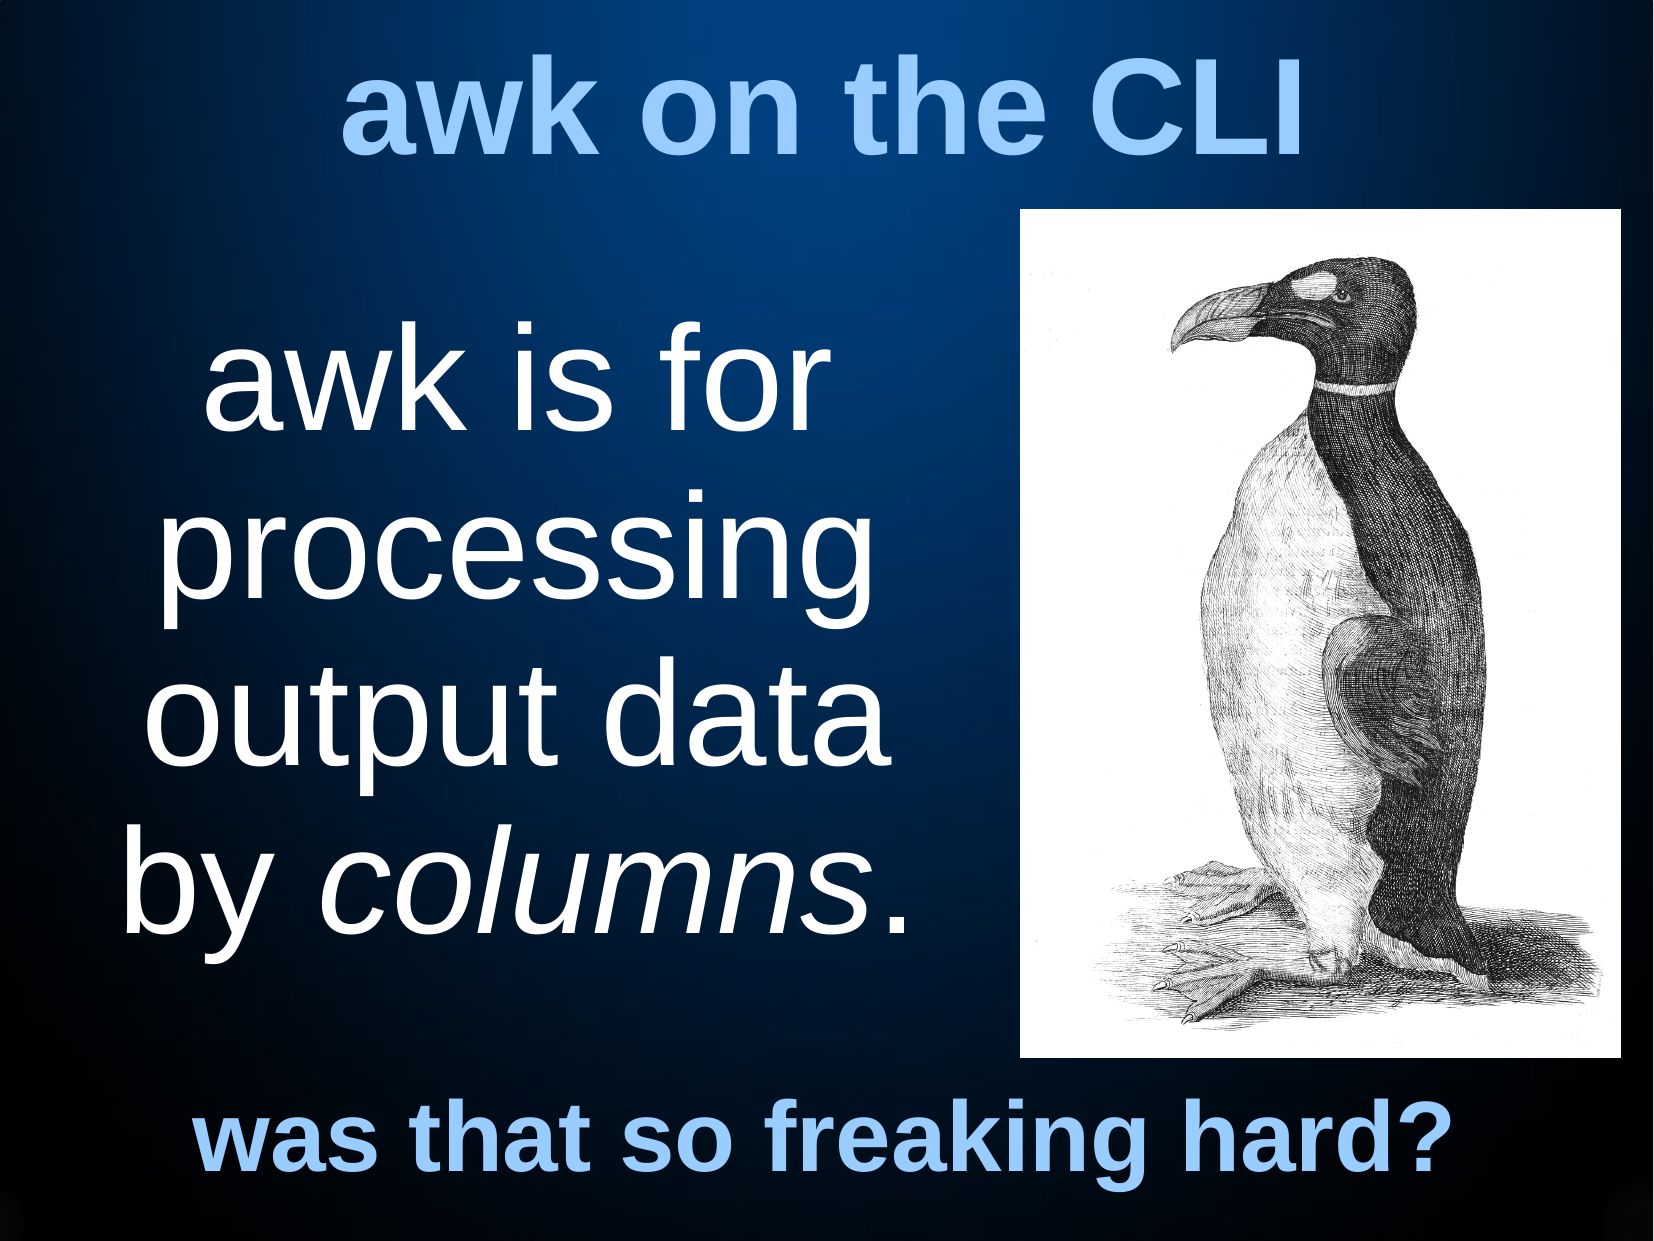

# awk on the CLI
awk is for processing output data by columns.
was that so freaking hard?